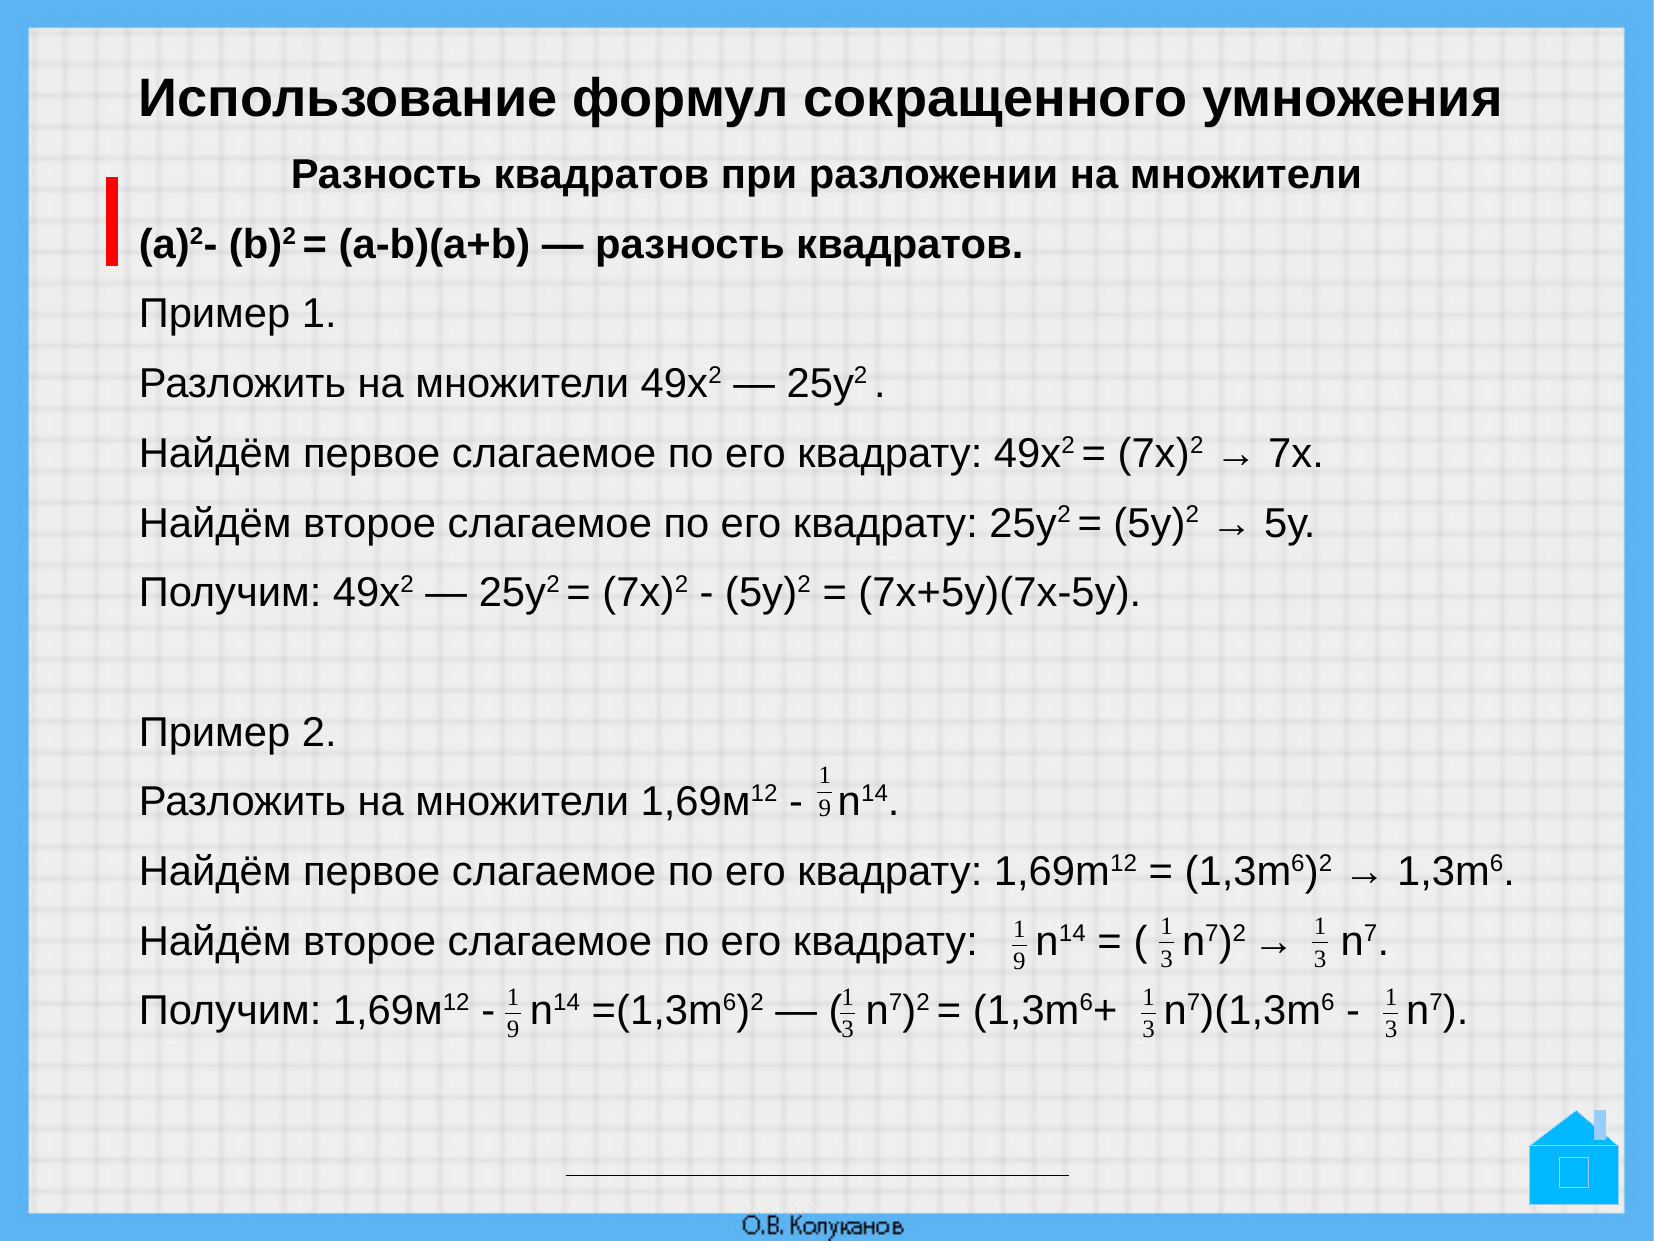

Использование формул сокращенного умножения
Разность квадратов при разложении на множители
(a)2- (b)2 = (a-b)(a+b) — разность квадратов.
Пример 1.
Разложить на множители 49х2 — 25у2 .
Найдём первое слагаемое по его квадрату: 49х2 = (7х)2 → 7х.
Найдём второе слагаемое по его квадрату: 25у2 = (5у)2 → 5у.
Получим: 49х2 — 25у2 = (7х)2 - (5у)2 = (7х+5у)(7х-5у).
Пример 2.
Разложить на множители 1,69м12 - n14.
Найдём первое слагаемое по его квадрату: 1,69m12 = (1,3m6)2 → 1,3m6.
Найдём второе слагаемое по его квадрату: n14 = ( n7)2 → n7.
Получим: 1,69м12 - n14 =(1,3m6)2 — ( n7)2 = (1,3m6+ n7)(1,3m6 - n7).